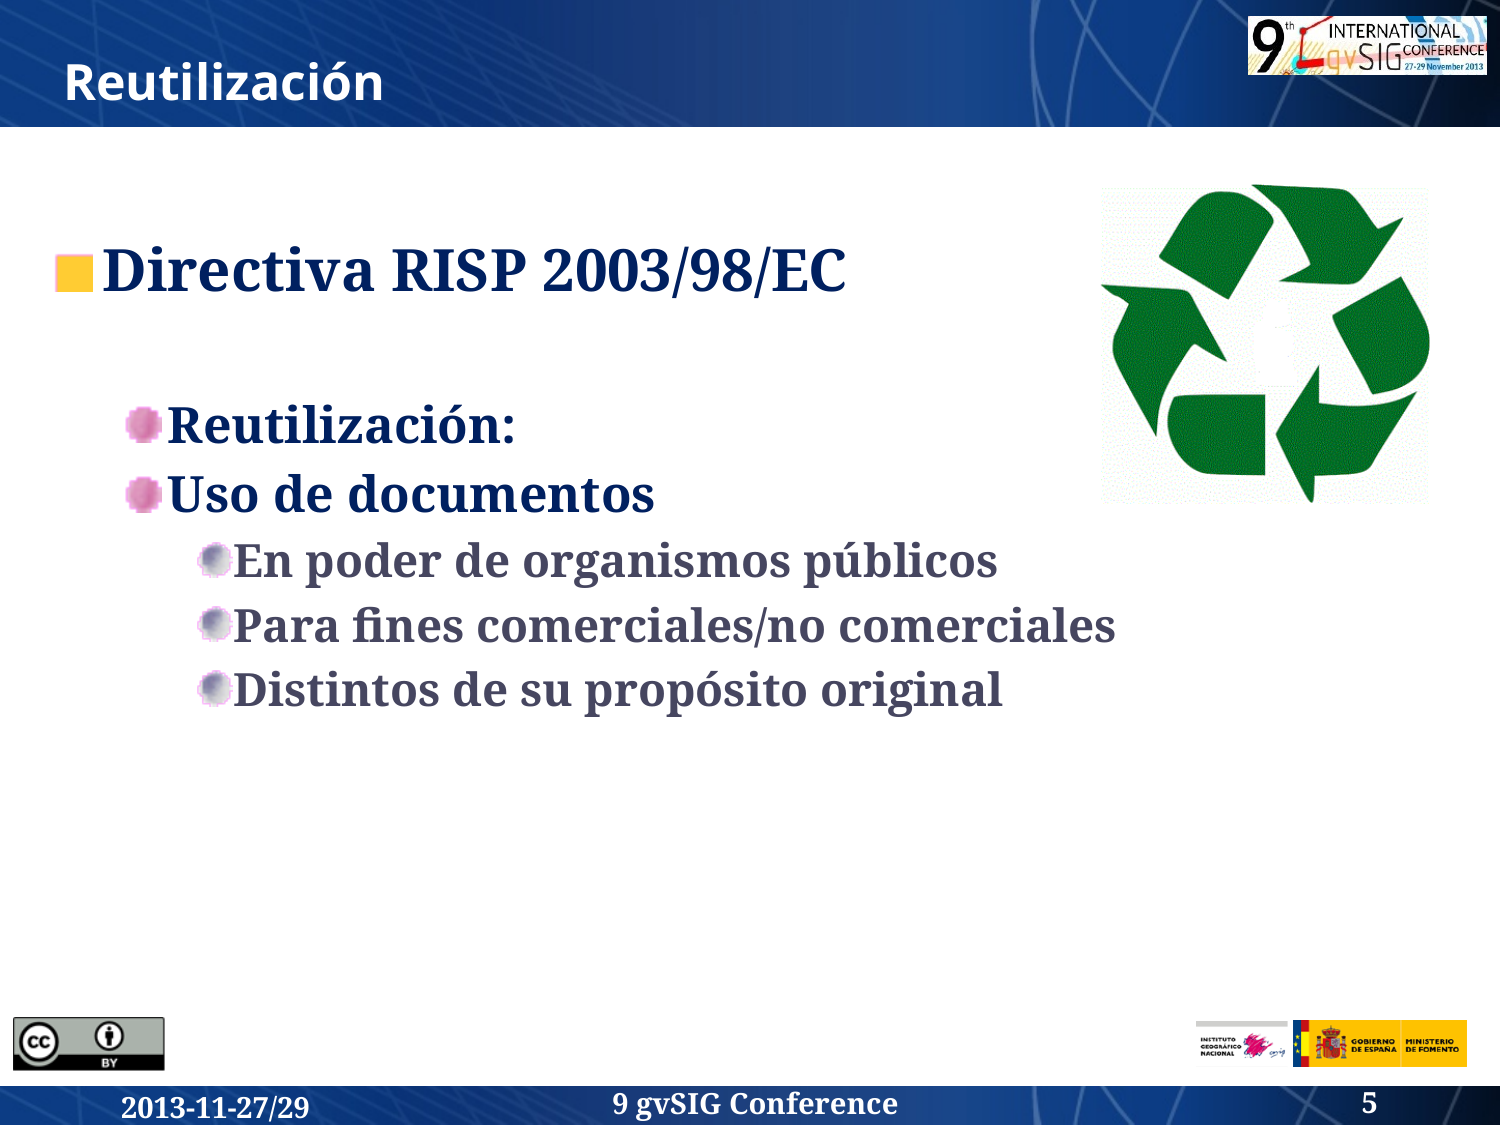

# Reutilización
Directiva RISP 2003/98/EC
Reutilización:
Uso de documentos
En poder de organismos públicos
Para fines comerciales/no comerciales
Distintos de su propósito original